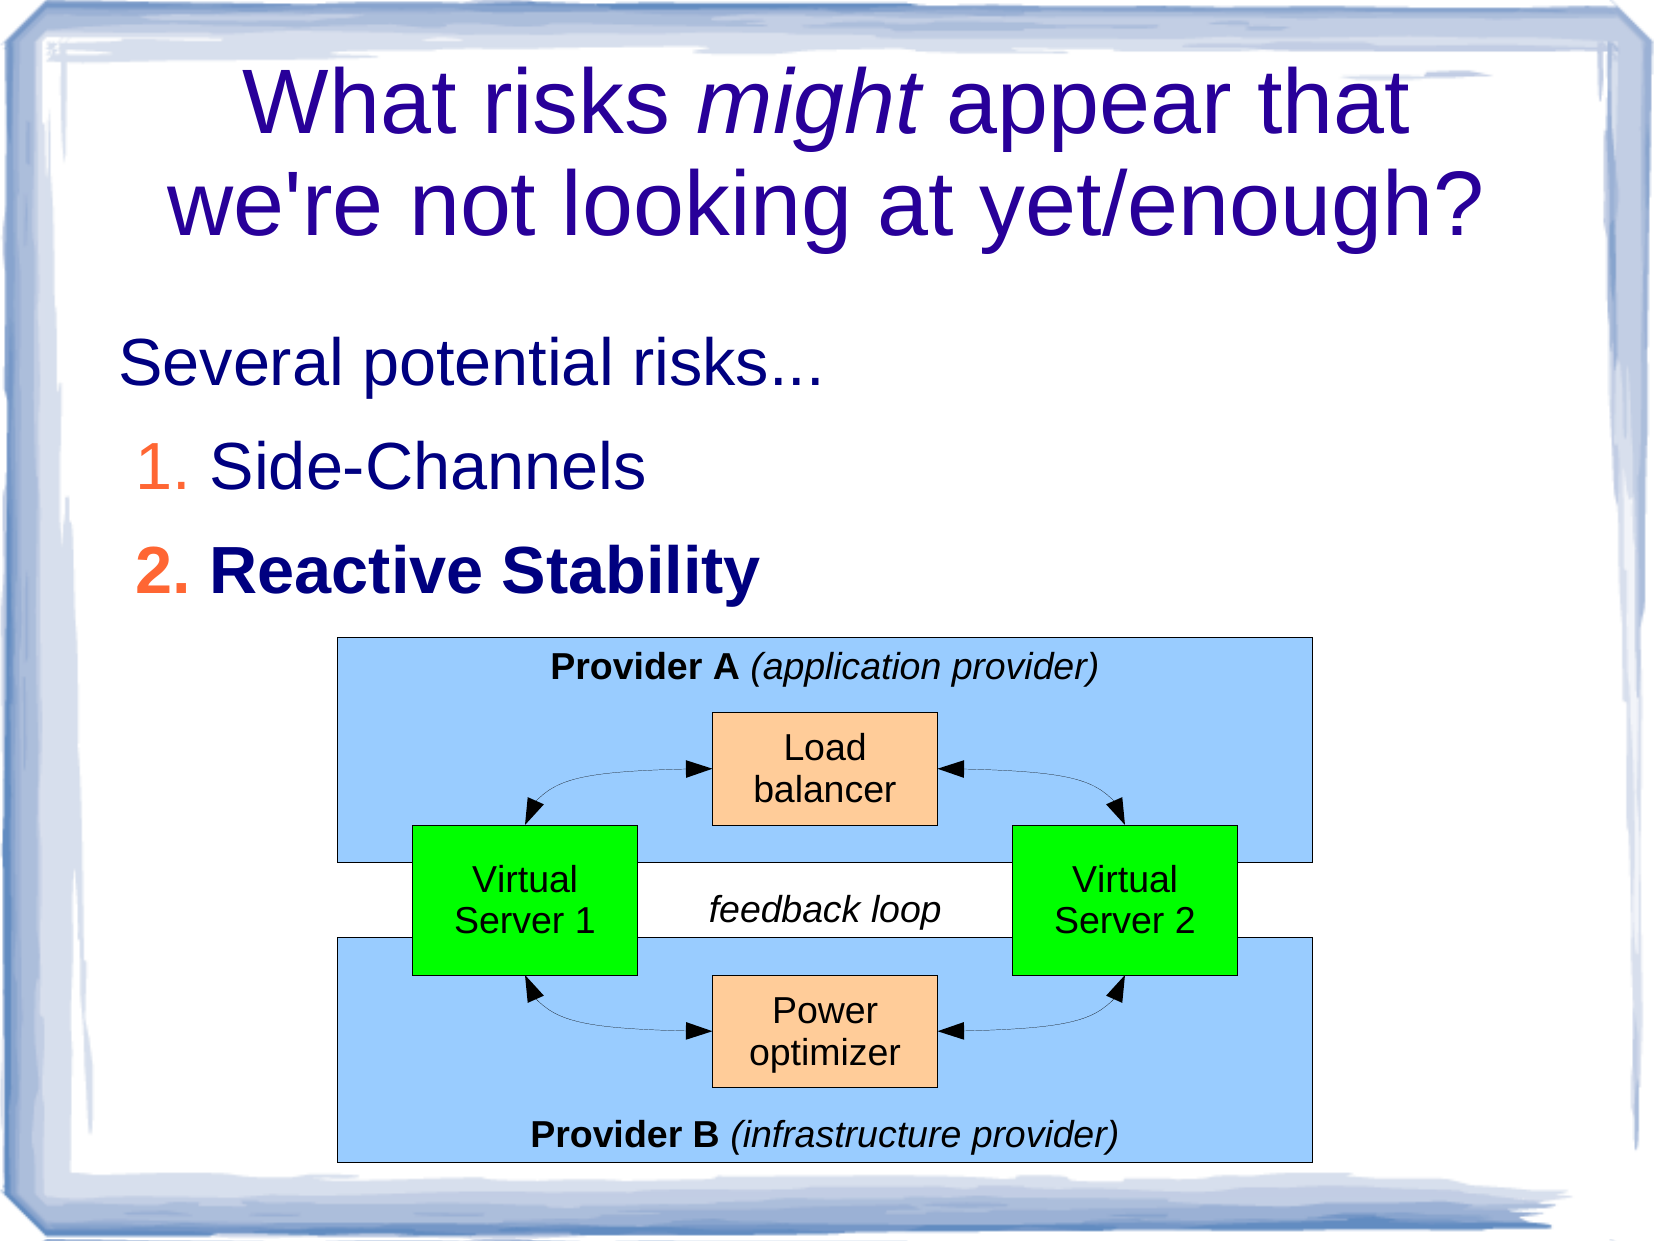

# What risks might appear that we're not looking at yet/enough?
Several potential risks...
 Side-Channels
 Reactive Stability
Provider A (application provider)
Virtual
Server 1
Virtual
Server 2
Provider B (infrastructure provider)
Load
balancer
feedback loop
Power
optimizer